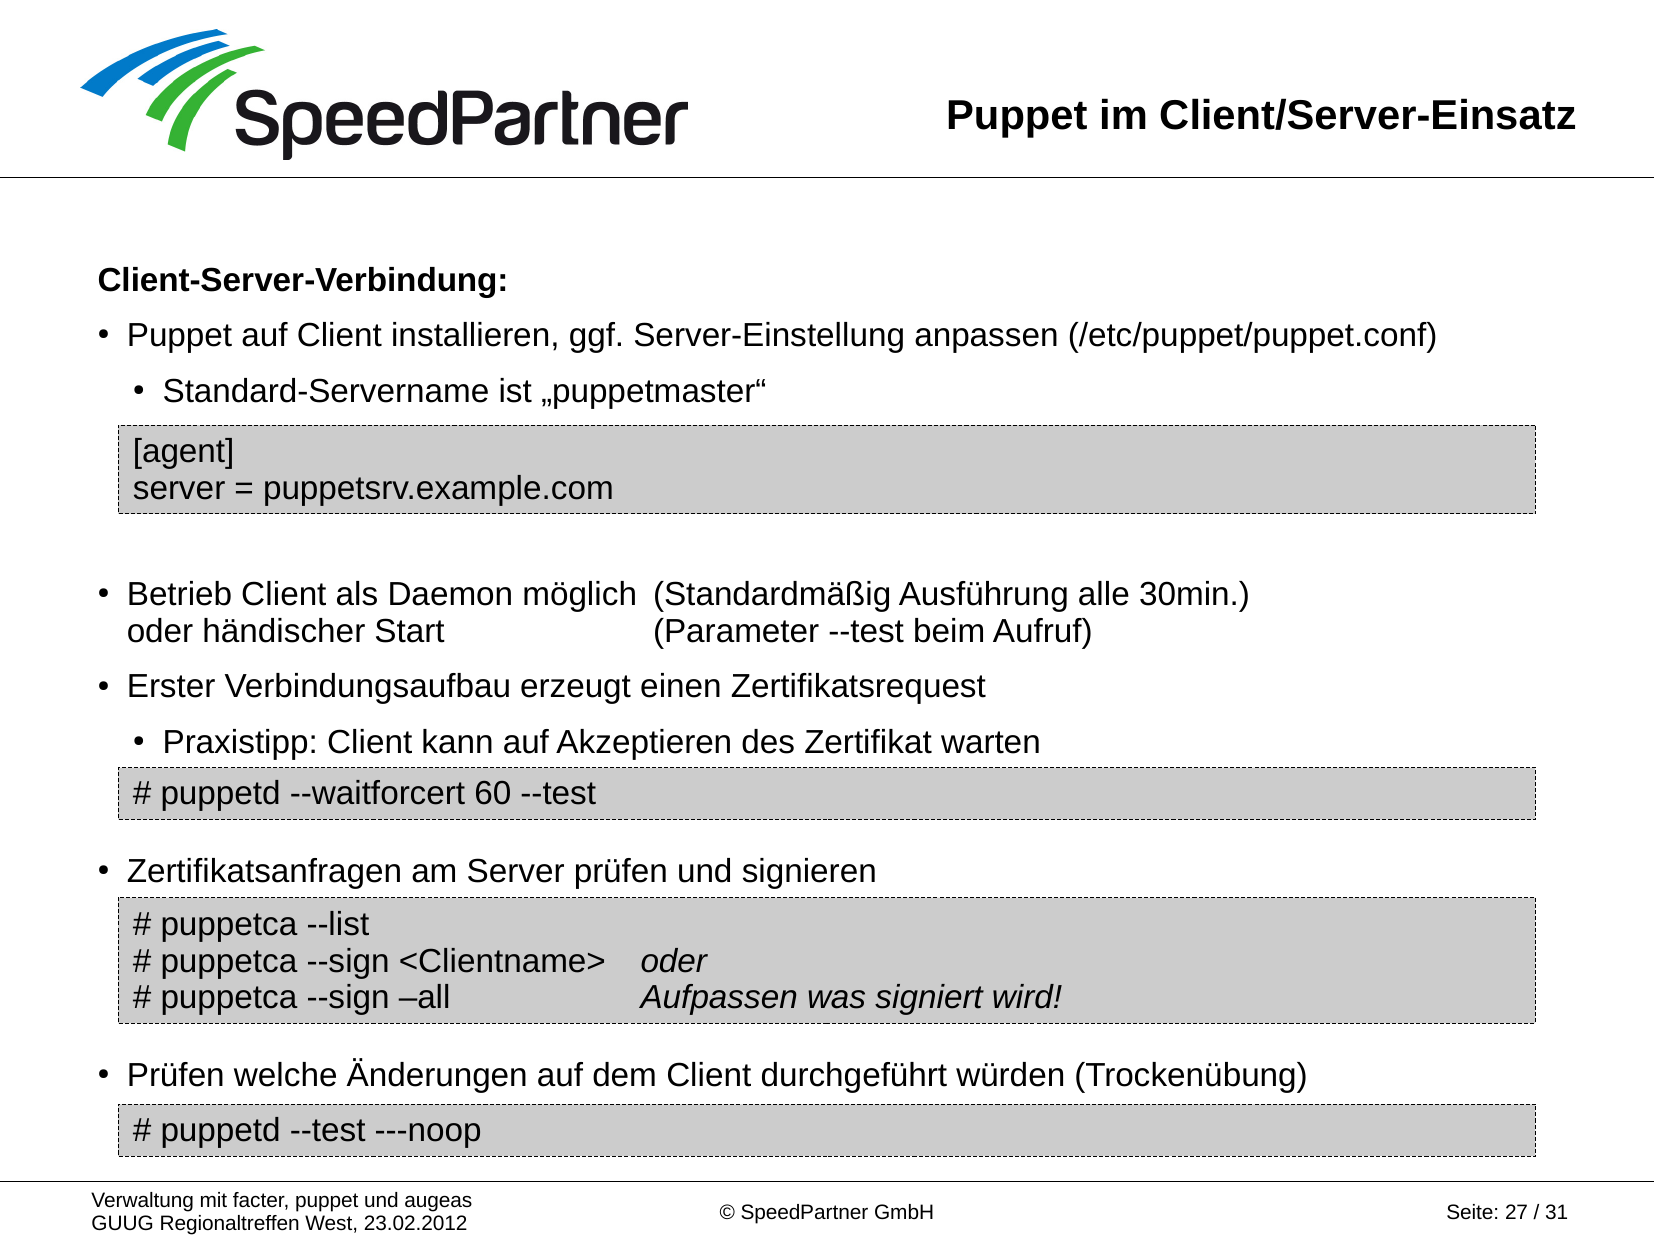

# Puppet im Client/Server-Einsatz
Client-Server-Verbindung:
Puppet auf Client installieren, ggf. Server-Einstellung anpassen (/etc/puppet/puppet.conf)
Standard-Servername ist „puppetmaster“
Betrieb Client als Daemon möglich	(Standardmäßig Ausführung alle 30min.)
oder händischer Start	(Parameter --test beim Aufruf)
Erster Verbindungsaufbau erzeugt einen Zertifikatsrequest
Praxistipp: Client kann auf Akzeptieren des Zertifikat warten
Zertifikatsanfragen am Server prüfen und signieren
Prüfen welche Änderungen auf dem Client durchgeführt würden (Trockenübung)
[agent]
server = puppetsrv.example.com
# puppetd --waitforcert 60 --test
# puppetca --list # puppetca --sign <Clientname>	oder # puppetca --sign –all	Aufpassen was signiert wird!
# puppetd --test ---noop